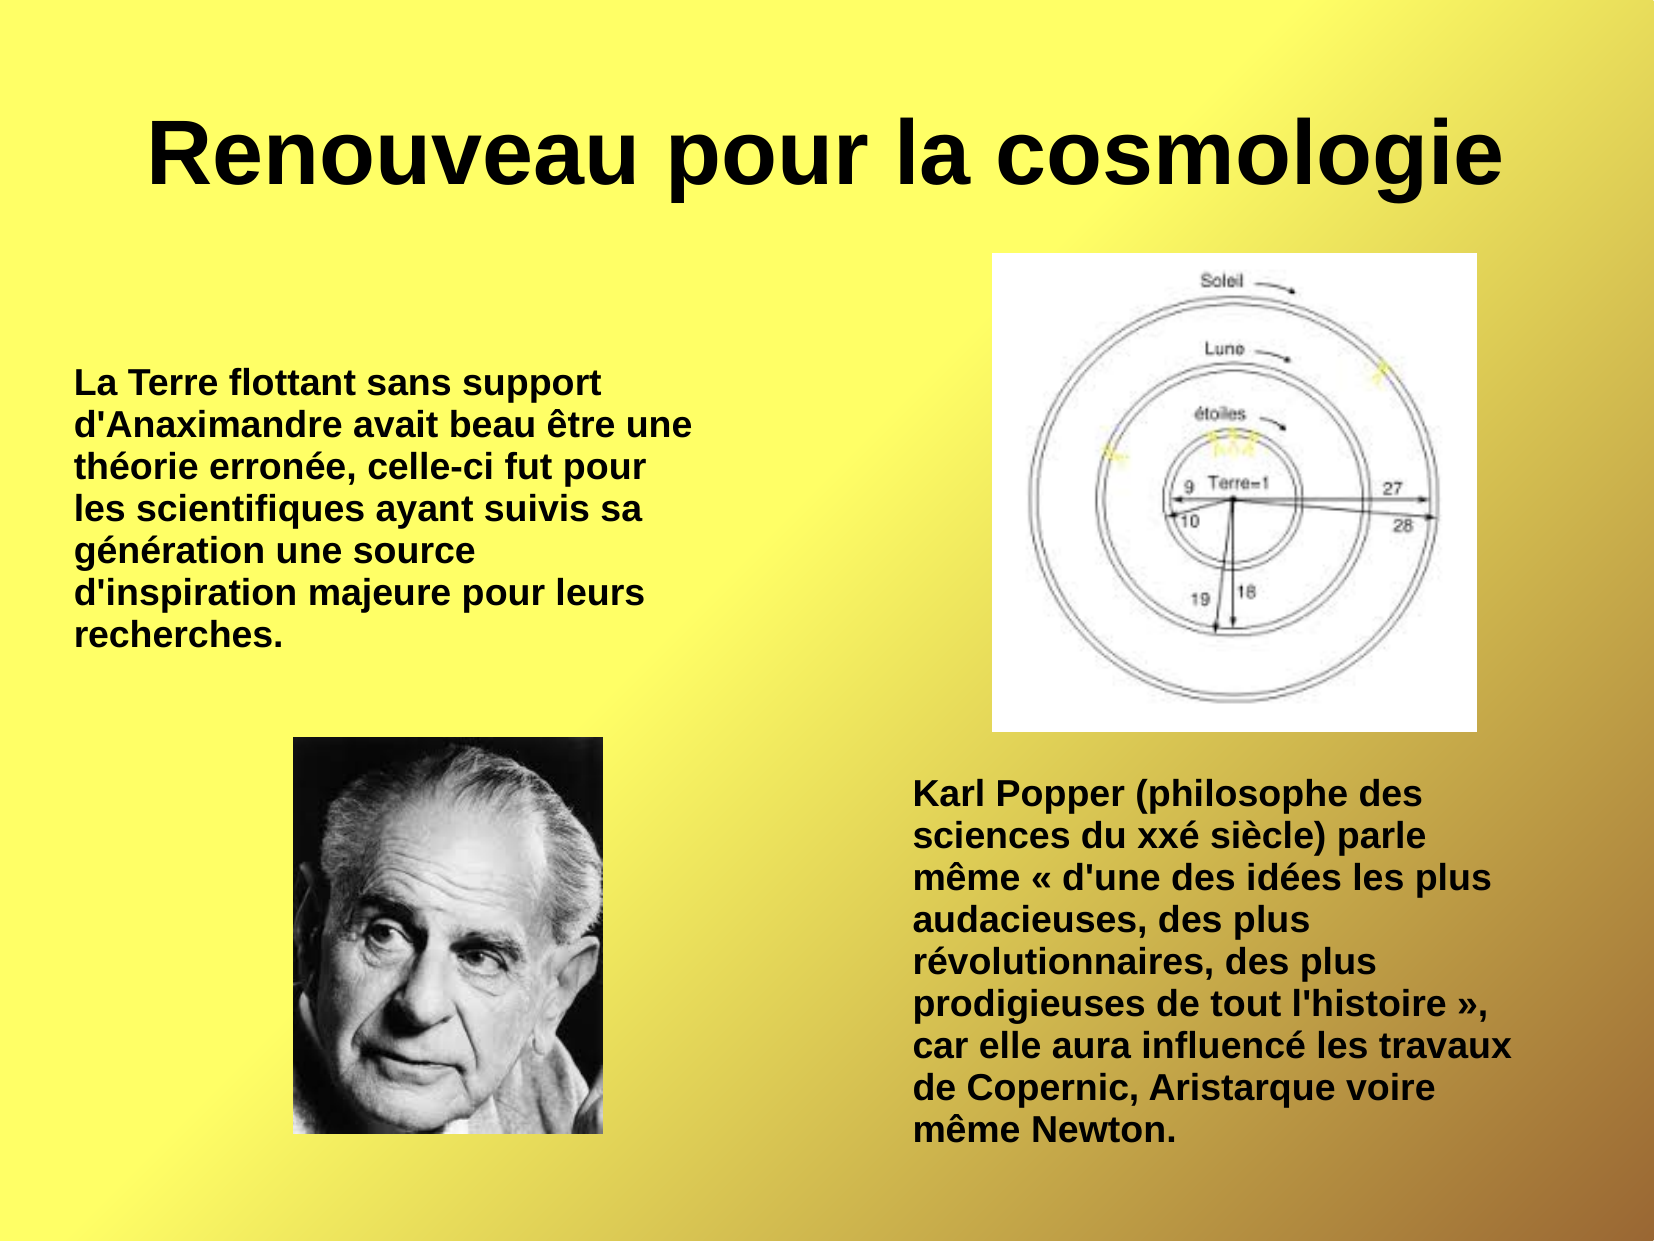

# Renouveau pour la cosmologie
La Terre flottant sans support d'Anaximandre avait beau être une théorie erronée, celle-ci fut pour les scientifiques ayant suivis sa génération une source d'inspiration majeure pour leurs recherches.
Karl Popper (philosophe des sciences du xxé siècle) parle même « d'une des idées les plus audacieuses, des plus révolutionnaires, des plus prodigieuses de tout l'histoire », car elle aura influencé les travaux de Copernic, Aristarque voire même Newton.